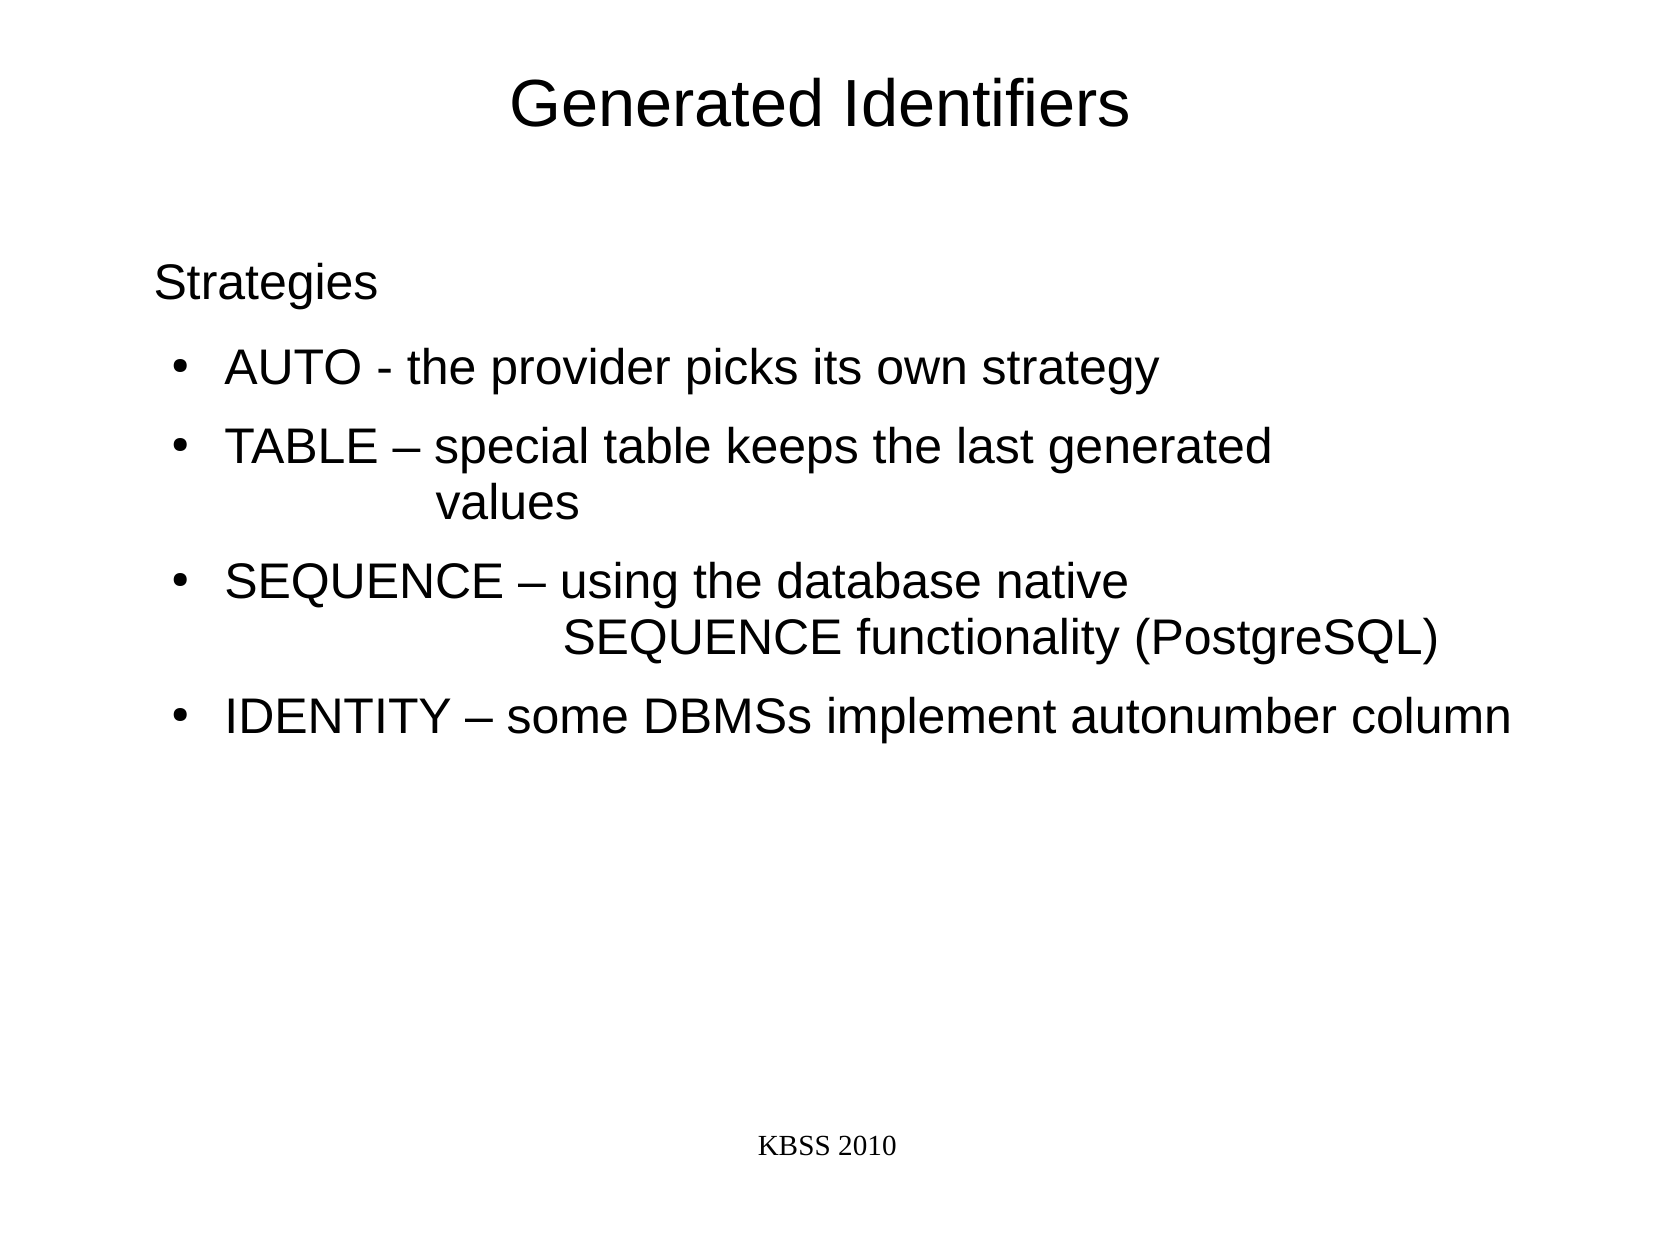

# Generated Identifiers
Strategies
AUTO - the provider picks its own strategy
TABLE – special table keeps the last generated 	values
SEQUENCE – using the database native 	SEQUENCE functionality (PostgreSQL)
IDENTITY – some DBMSs implement autonumber column
KBSS 2010